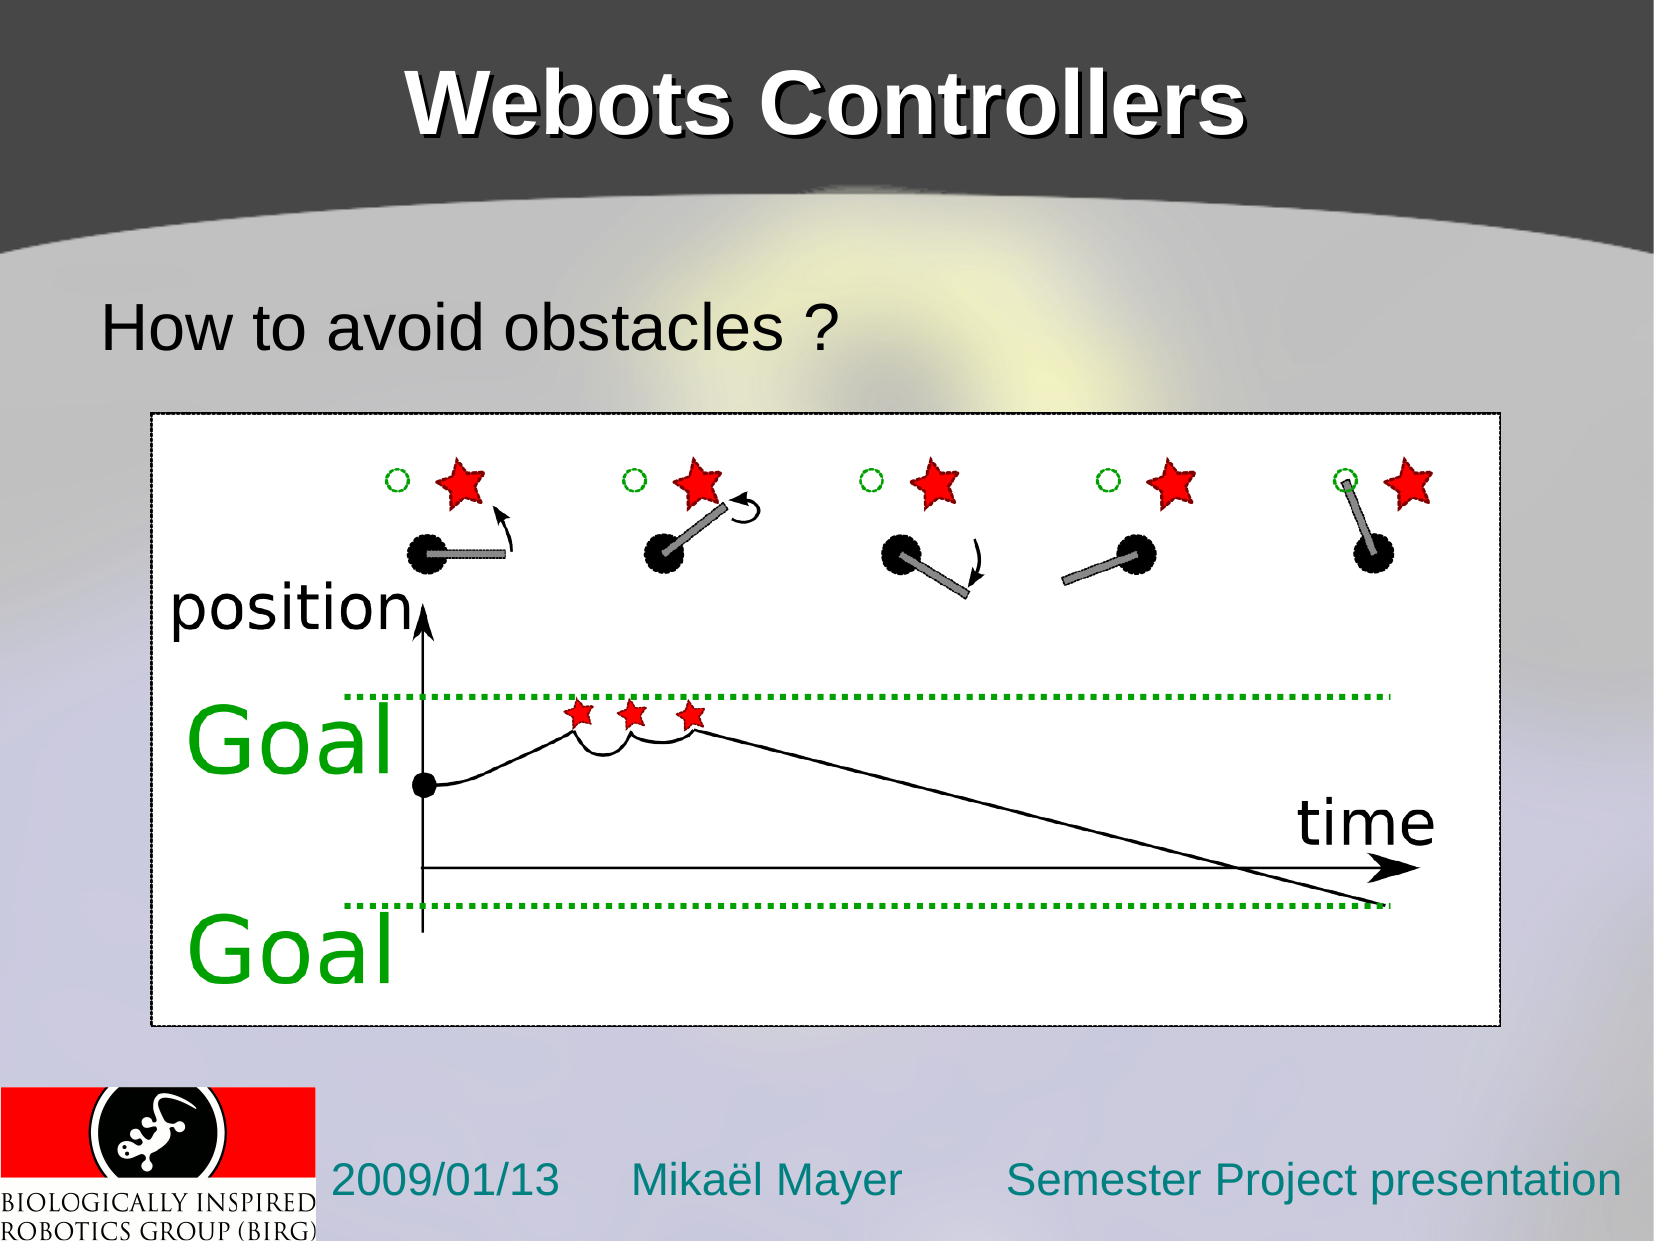

Webots Controllers
# How to avoid obstacles ?
2009/01/13	Mikaël Mayer		Semester Project presentation